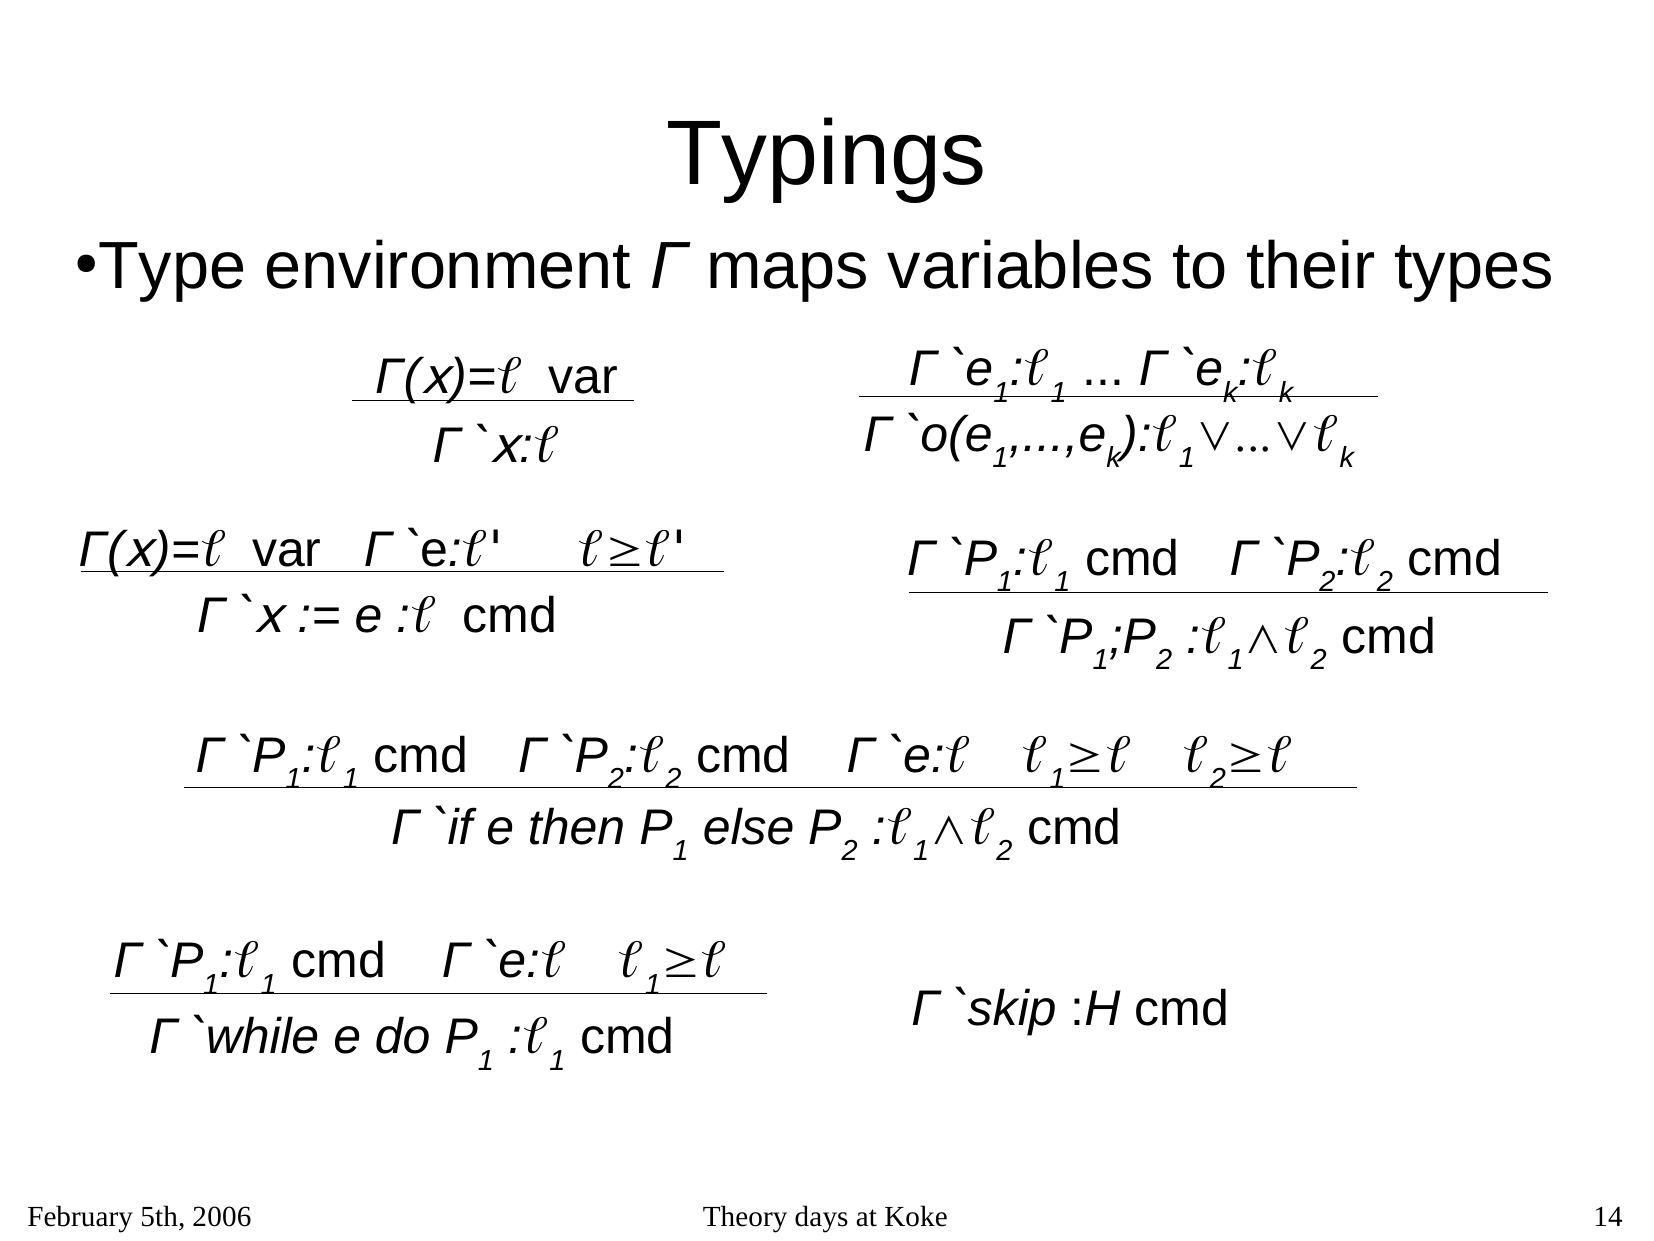

# Typings
Type environment Γ maps variables to their types
Γ `e1:ℓ1 ... Γ `ek:ℓk
Γ `o(e1,...,ek):ℓ1∨...∨ℓk
Γ(x)=ℓ var
Γ `x:ℓ
Γ(x)=ℓ var Γ `e:ℓ' ℓ≥ℓ'
Γ `x := e :ℓ cmd
Γ `P1:ℓ1 cmd Γ `P2:ℓ2 cmd
Γ `P1;P2 :ℓ1∧ℓ2 cmd
Γ `P1:ℓ1 cmd Γ `P2:ℓ2 cmd Γ `e:ℓ ℓ1≥ℓ ℓ2≥ℓ
Γ `if e then P1 else P2 :ℓ1∧ℓ2 cmd
Γ `P1:ℓ1 cmd Γ `e:ℓ ℓ1≥ℓ
Γ `while e do P1 :ℓ1 cmd
Γ `skip :H cmd
February 5th, 2006
Theory days at Koke
14